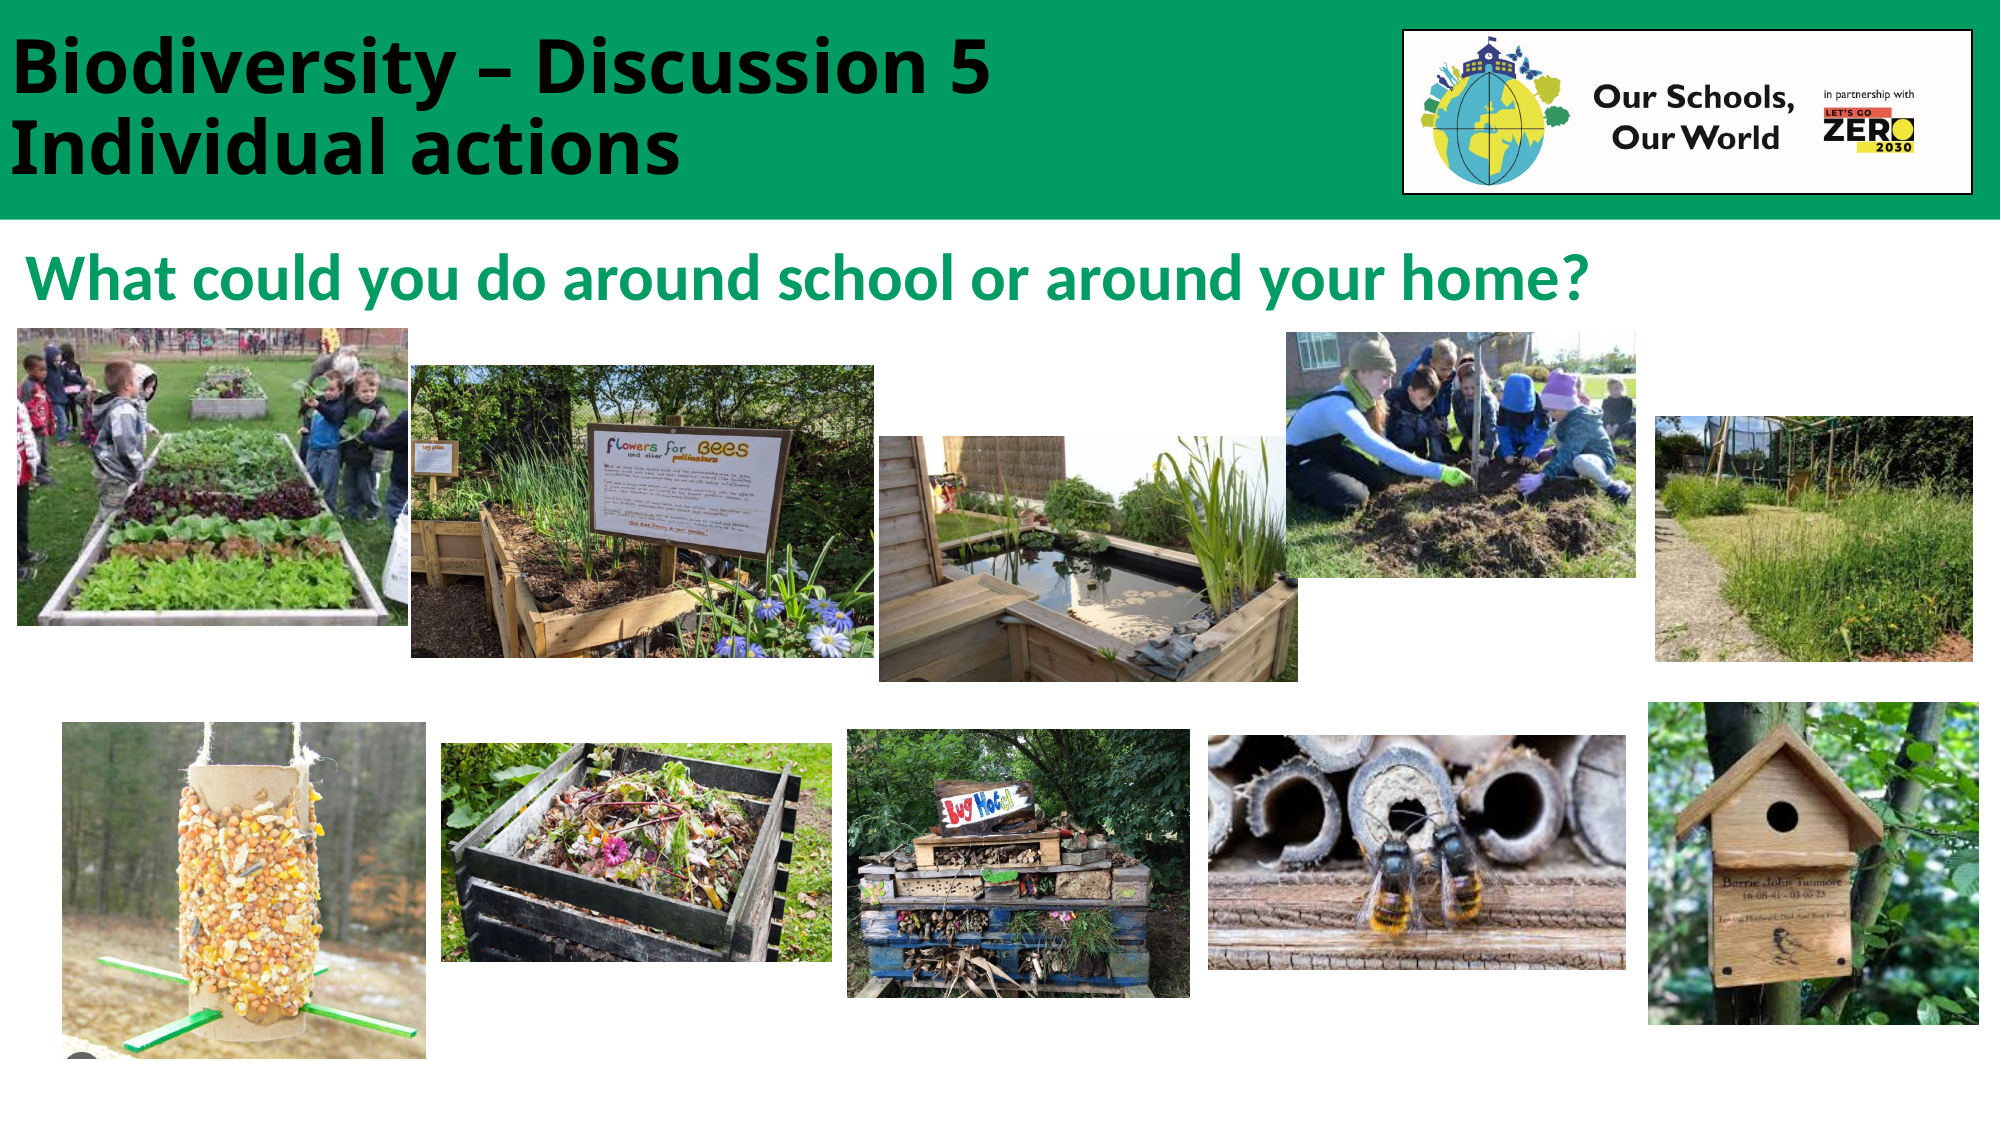

Biodiversity – Discussion 5
Individual actions
What could you do around school or around your home?